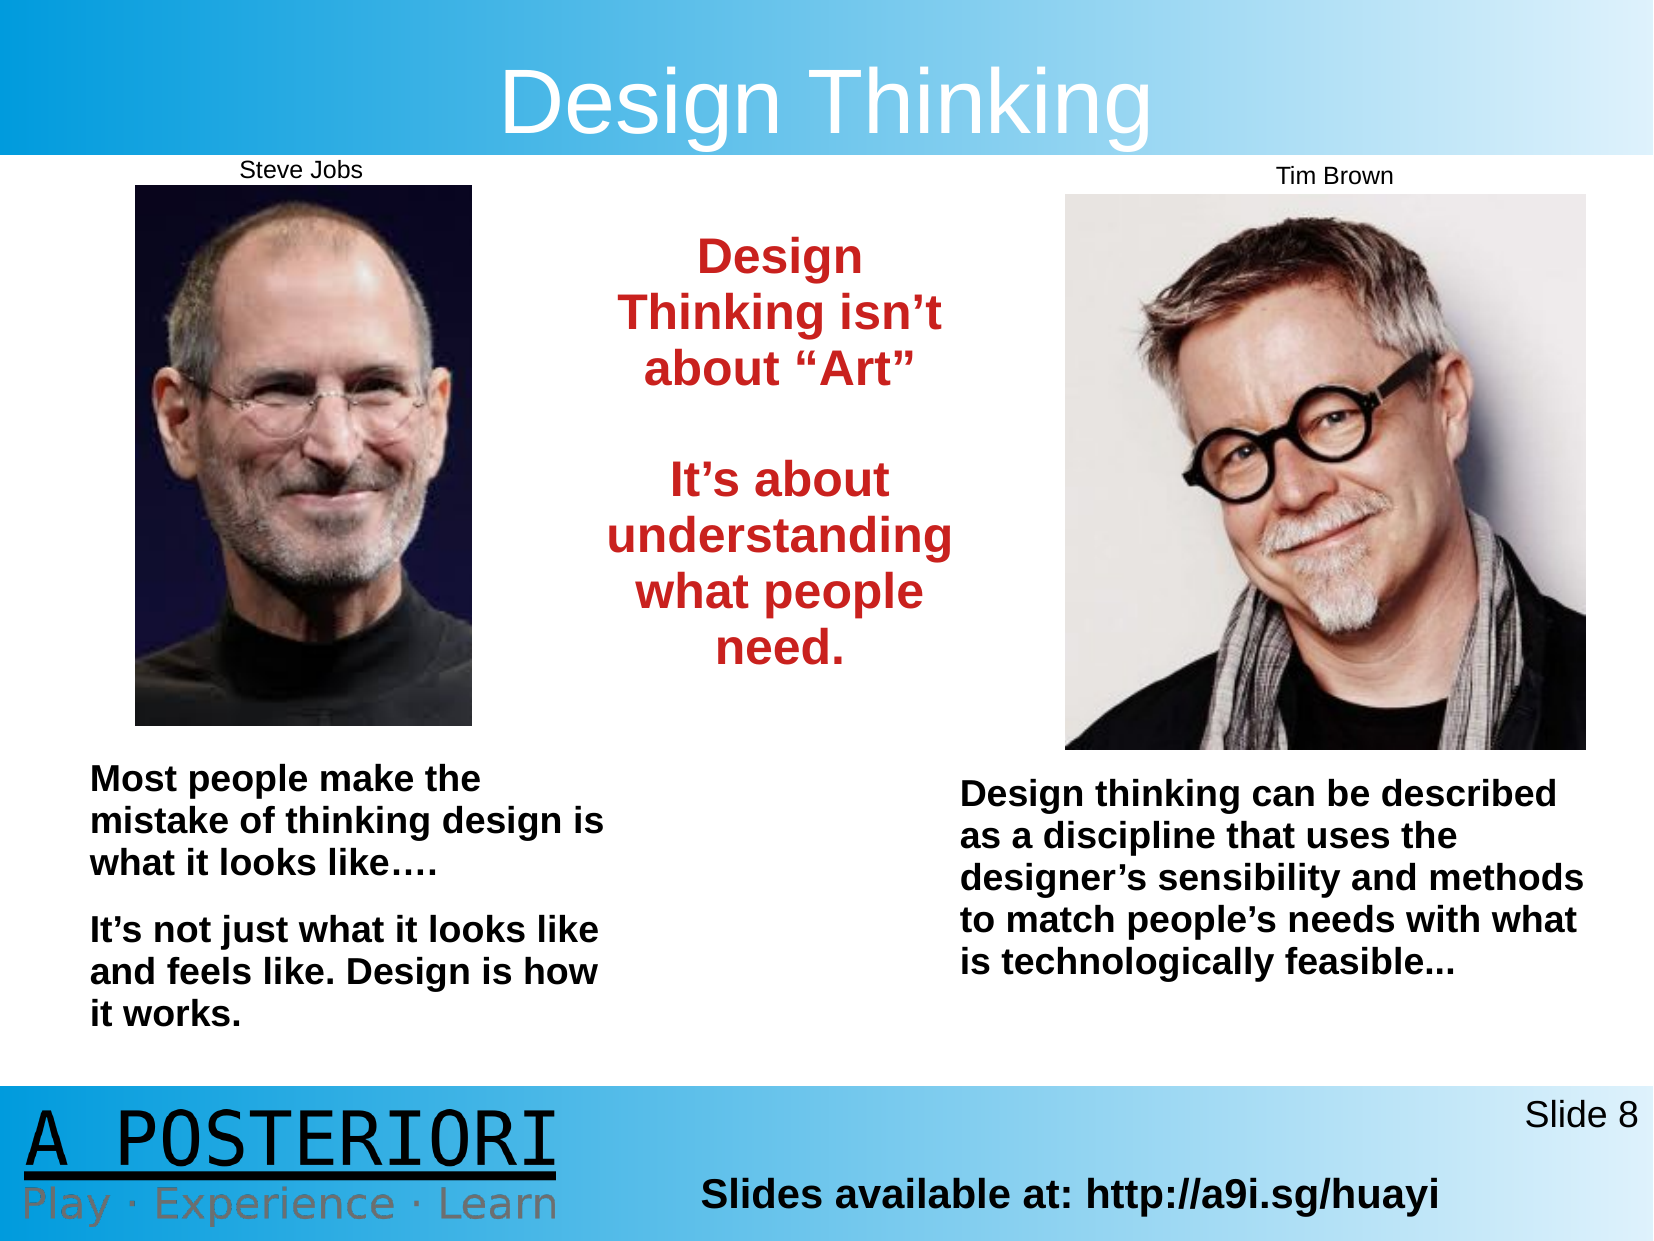

# Design Thinking
Steve Jobs
Tim Brown
Design Thinking isn’t about “Art”
It’s about understanding what people need.
Most people make the mistake of thinking design is what it looks like….
It’s not just what it looks like and feels like. Design is how it works.
Design thinking can be described as a discipline that uses the designer’s sensibility and methods to match people’s needs with what is technologically feasible...